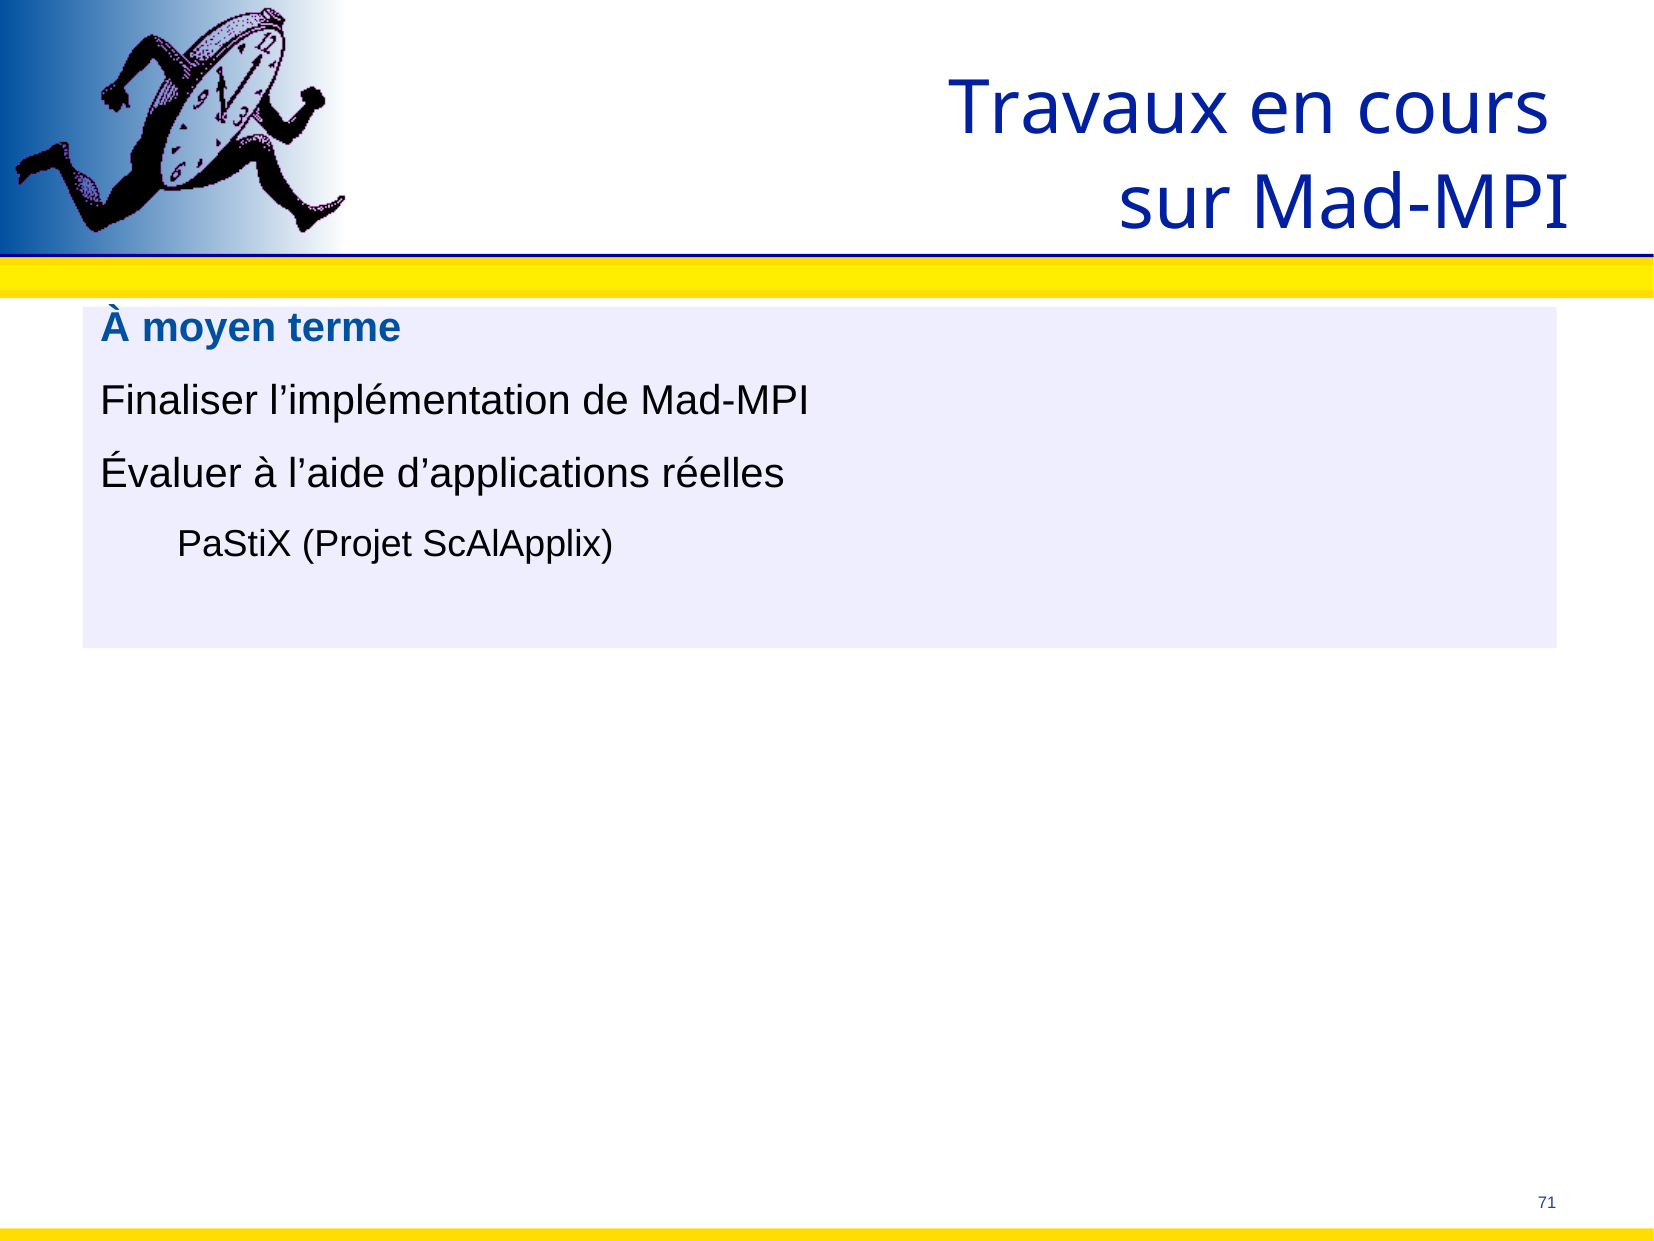

# Travaux en cours sur Mad-MPI
À moyen terme
Finaliser l’implémentation de Mad-MPI
Évaluer à l’aide d’applications réelles
PaStiX (Projet ScAlApplix)